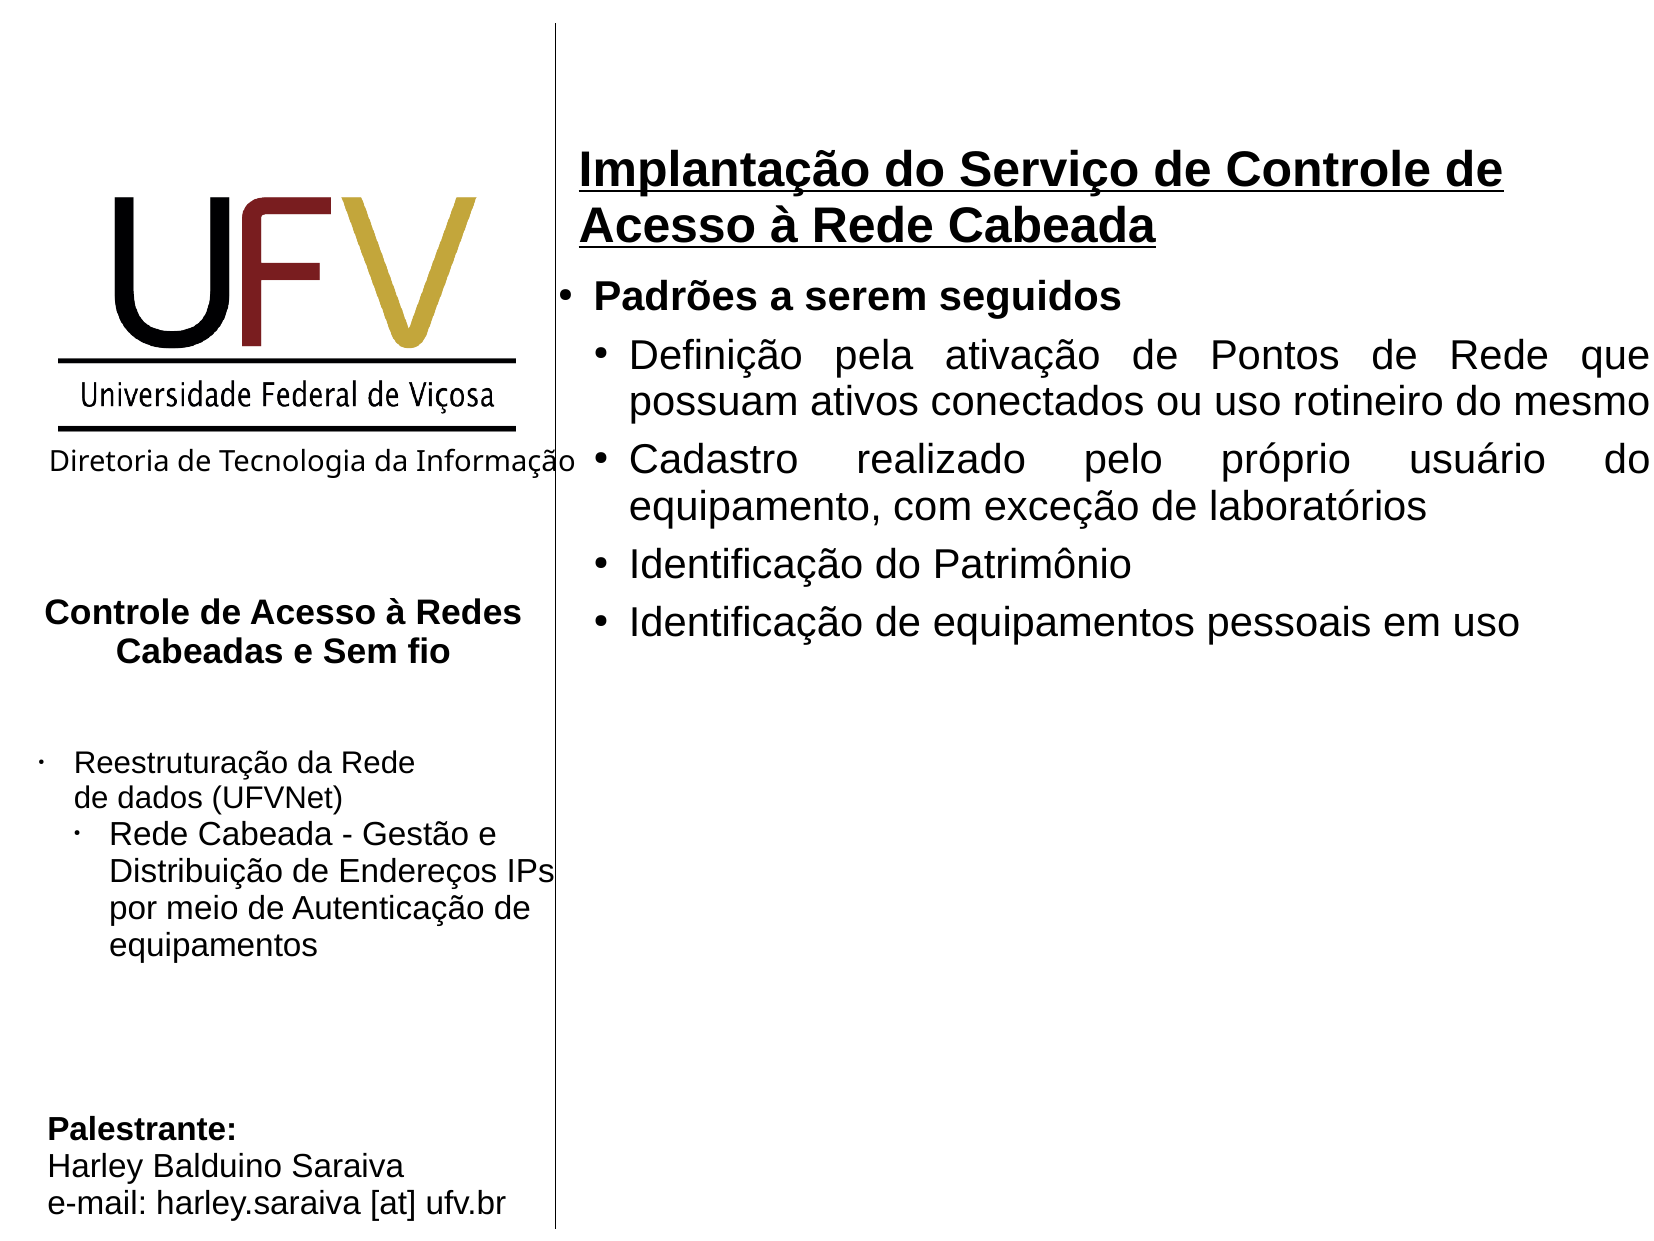

Implantação do Serviço de Controle de Acesso à Rede Cabeada
Padrões a serem seguidos
Definição pela ativação de Pontos de Rede que
possuam ativos conectados ou uso rotineiro do mesmo
Cadastro realizado pelo próprio usuário do
equipamento, com exceção de laboratórios
Identificação do Patrimônio
Identificação de equipamentos pessoais em uso
Diretoria de Tecnologia da Informação
# Controle de Acesso à Redes Cabeadas e Sem fio
Reestruturação da Rede
de dados (UFVNet)
Rede Cabeada - Gestão e
Distribuição de Endereços IPs
por meio de Autenticação de
equipamentos
Palestrante:
Harley Balduino Saraiva
e-mail: harley.saraiva [at] ufv.br